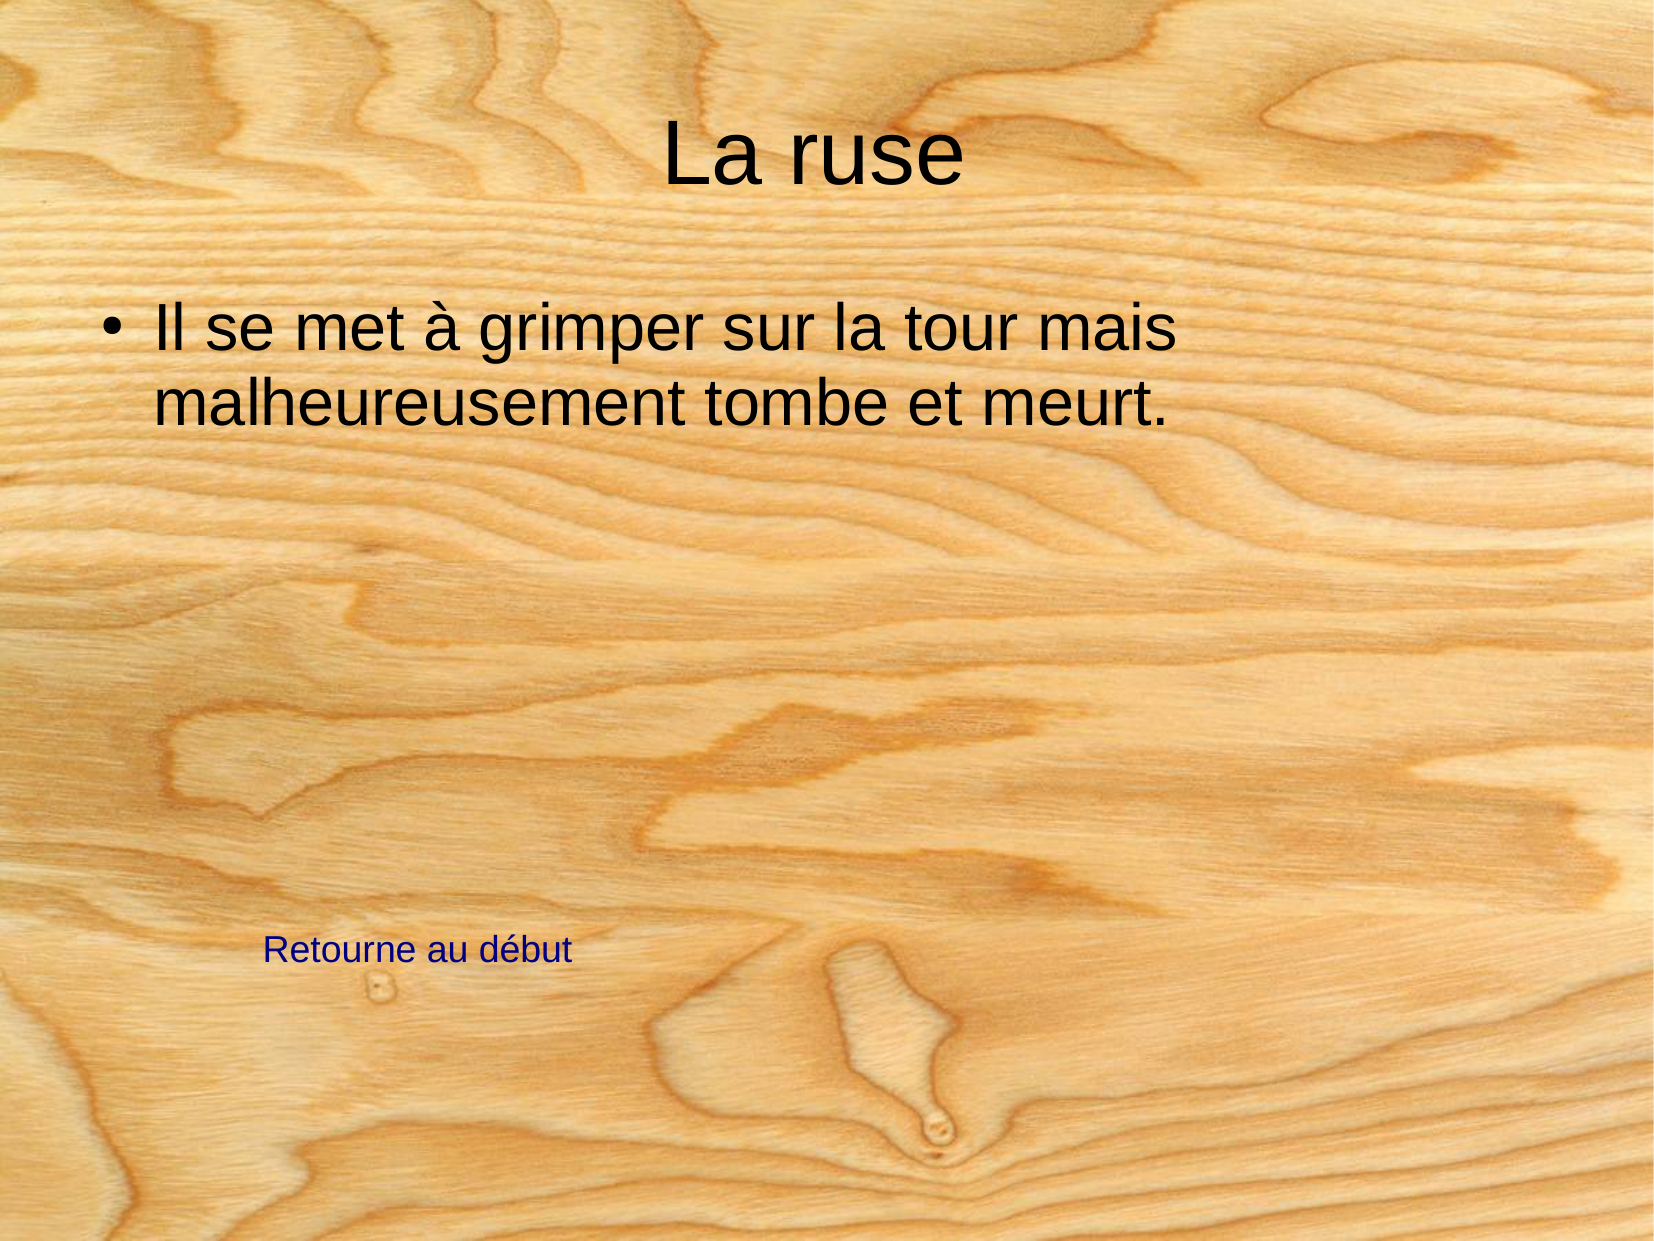

# La ruse
Il se met à grimper sur la tour mais malheureusement tombe et meurt.
Retourne au début